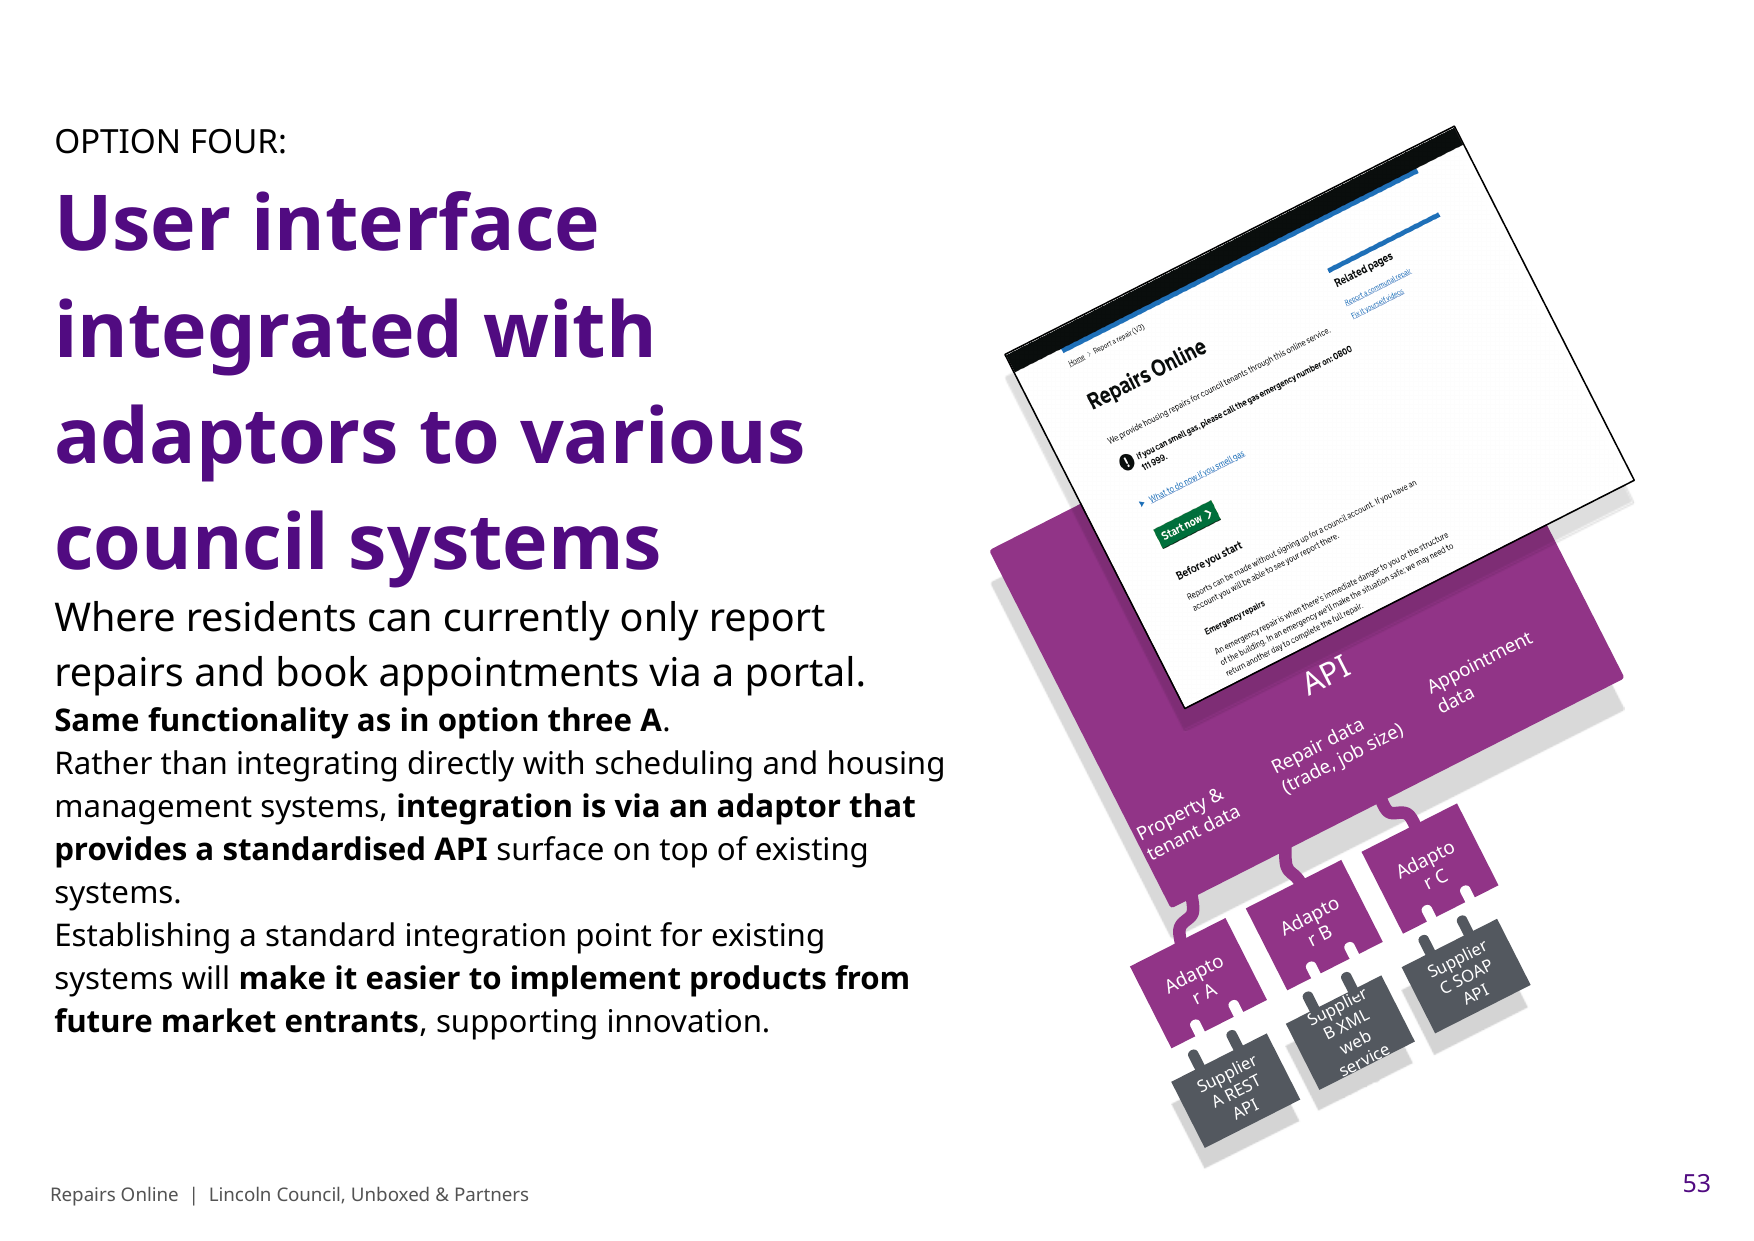

# OPTION FOUR: User interface integrated with adaptors to various council systems Where residents can currently only report repairs and book appointments via a portal. Same functionality as in option three A. Rather than integrating directly with scheduling and housing management systems, integration is via an adaptor that provides a standardised API surface on top of existing systems. Establishing a standard integration point for existing systems will make it easier to implement products from future market entrants, supporting innovation.
Appointment data
API
Repair data
(trade, job size)
Property & tenant data
Adaptor C
Adaptor B
Supplier C SOAP API
Adaptor A
Supplier B XML web service
Supplier A REST API